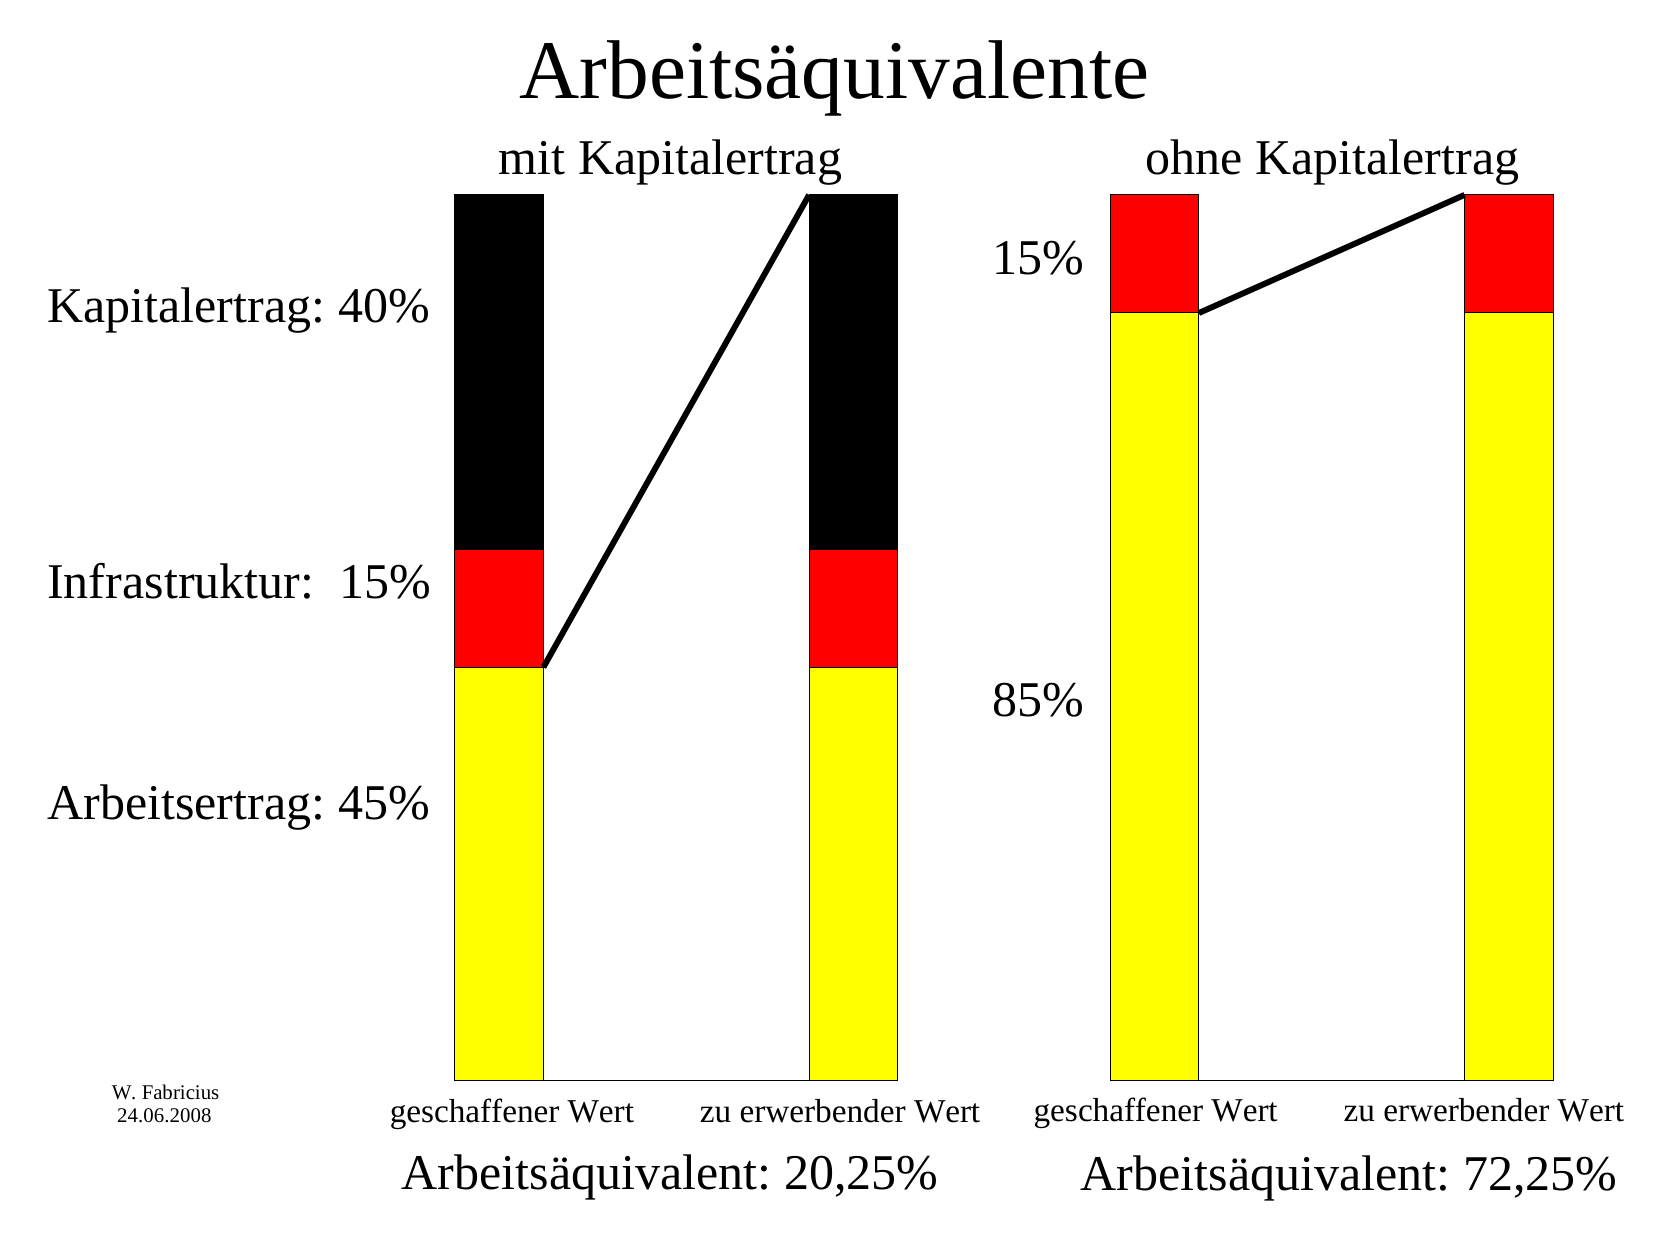

Arbeitsäquivalente
mit Kapitalertrag
ohne Kapitalertrag
15%
85%
Kapitalertrag: 40%
Infrastruktur: 15%
Arbeitsertrag: 45%
W. Fabricius
 24.06.2008
geschaffener Wert zu erwerbender Wert
geschaffener Wert zu erwerbender Wert
Arbeitsäquivalent: 20,25%
Arbeitsäquivalent: 72,25%